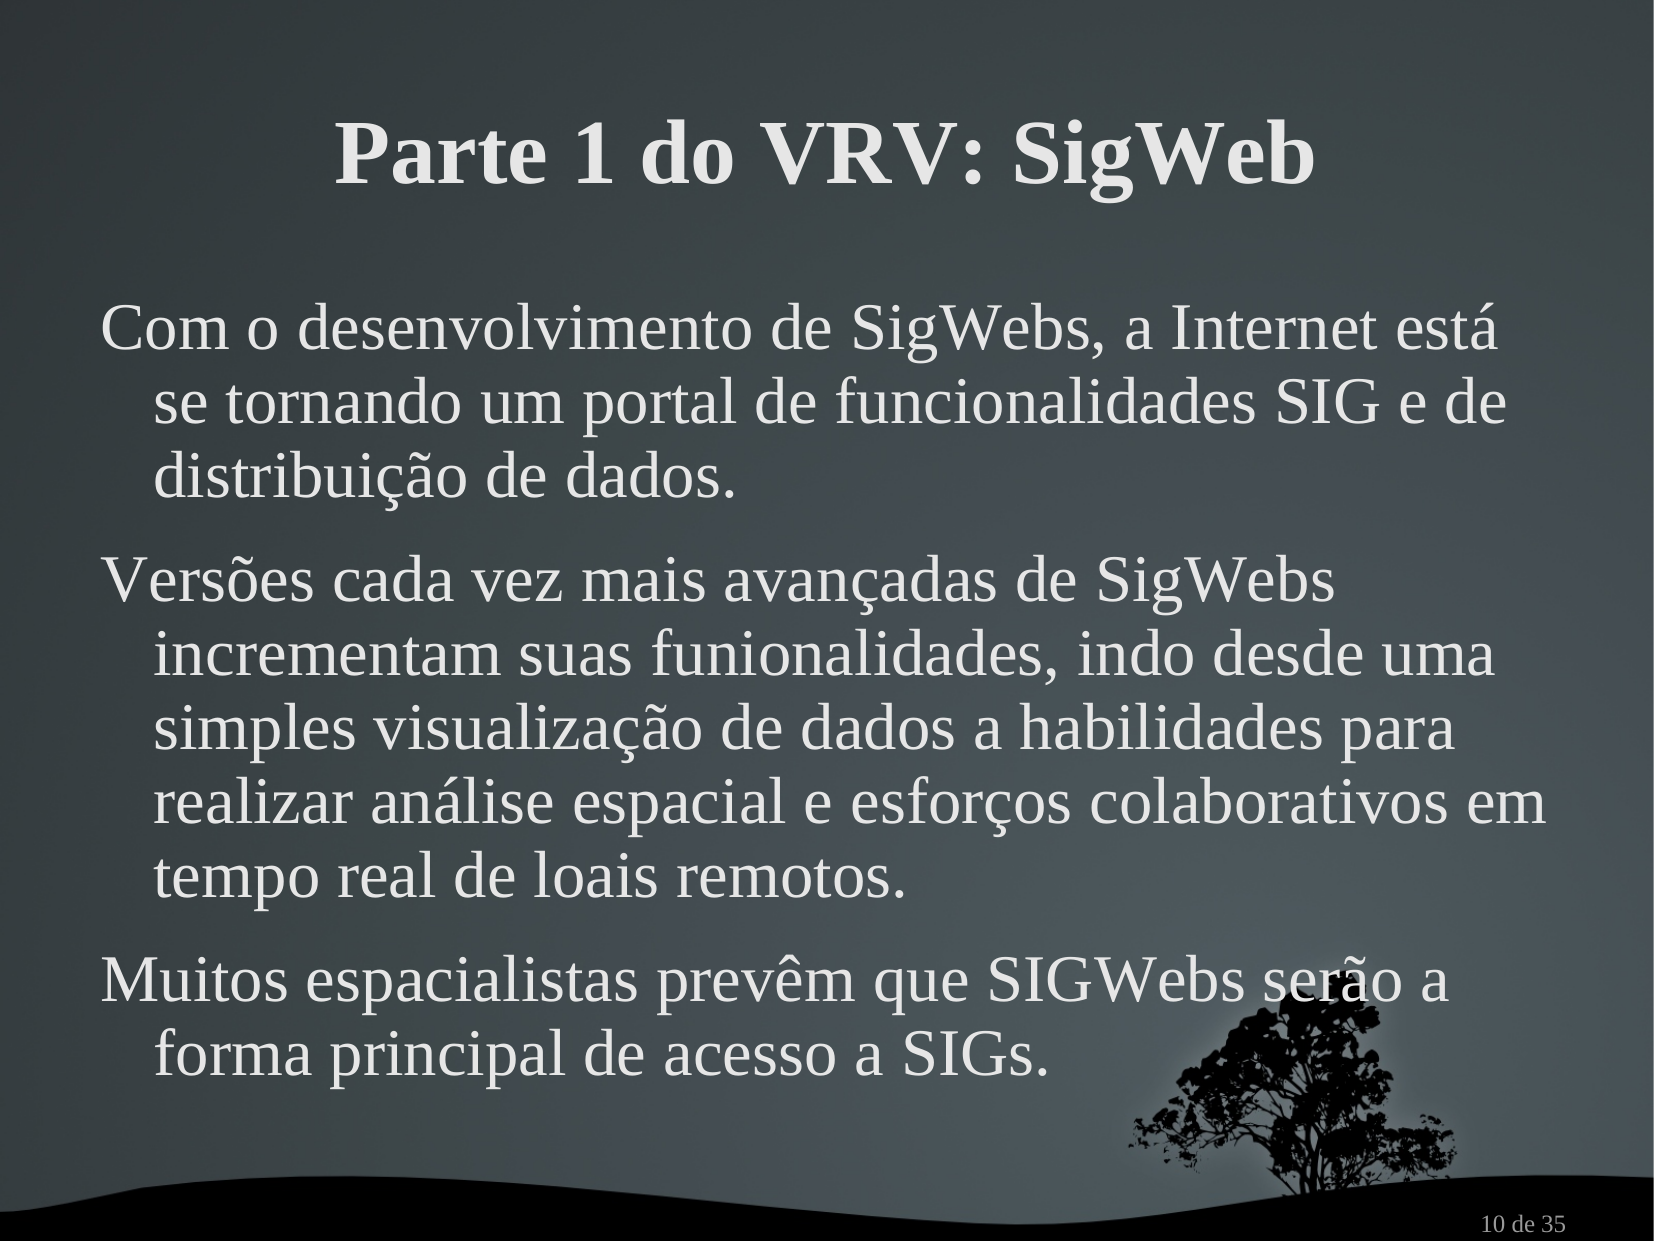

# Parte 1 do VRV: SigWeb
Com o desenvolvimento de SigWebs, a Internet está se tornando um portal de funcionalidades SIG e de distribuição de dados.
Versões cada vez mais avançadas de SigWebs incrementam suas funionalidades, indo desde uma simples visualização de dados a habilidades para realizar análise espacial e esforços colaborativos em tempo real de loais remotos.
Muitos espacialistas prevêm que SIGWebs serão a forma principal de acesso a SIGs.
10